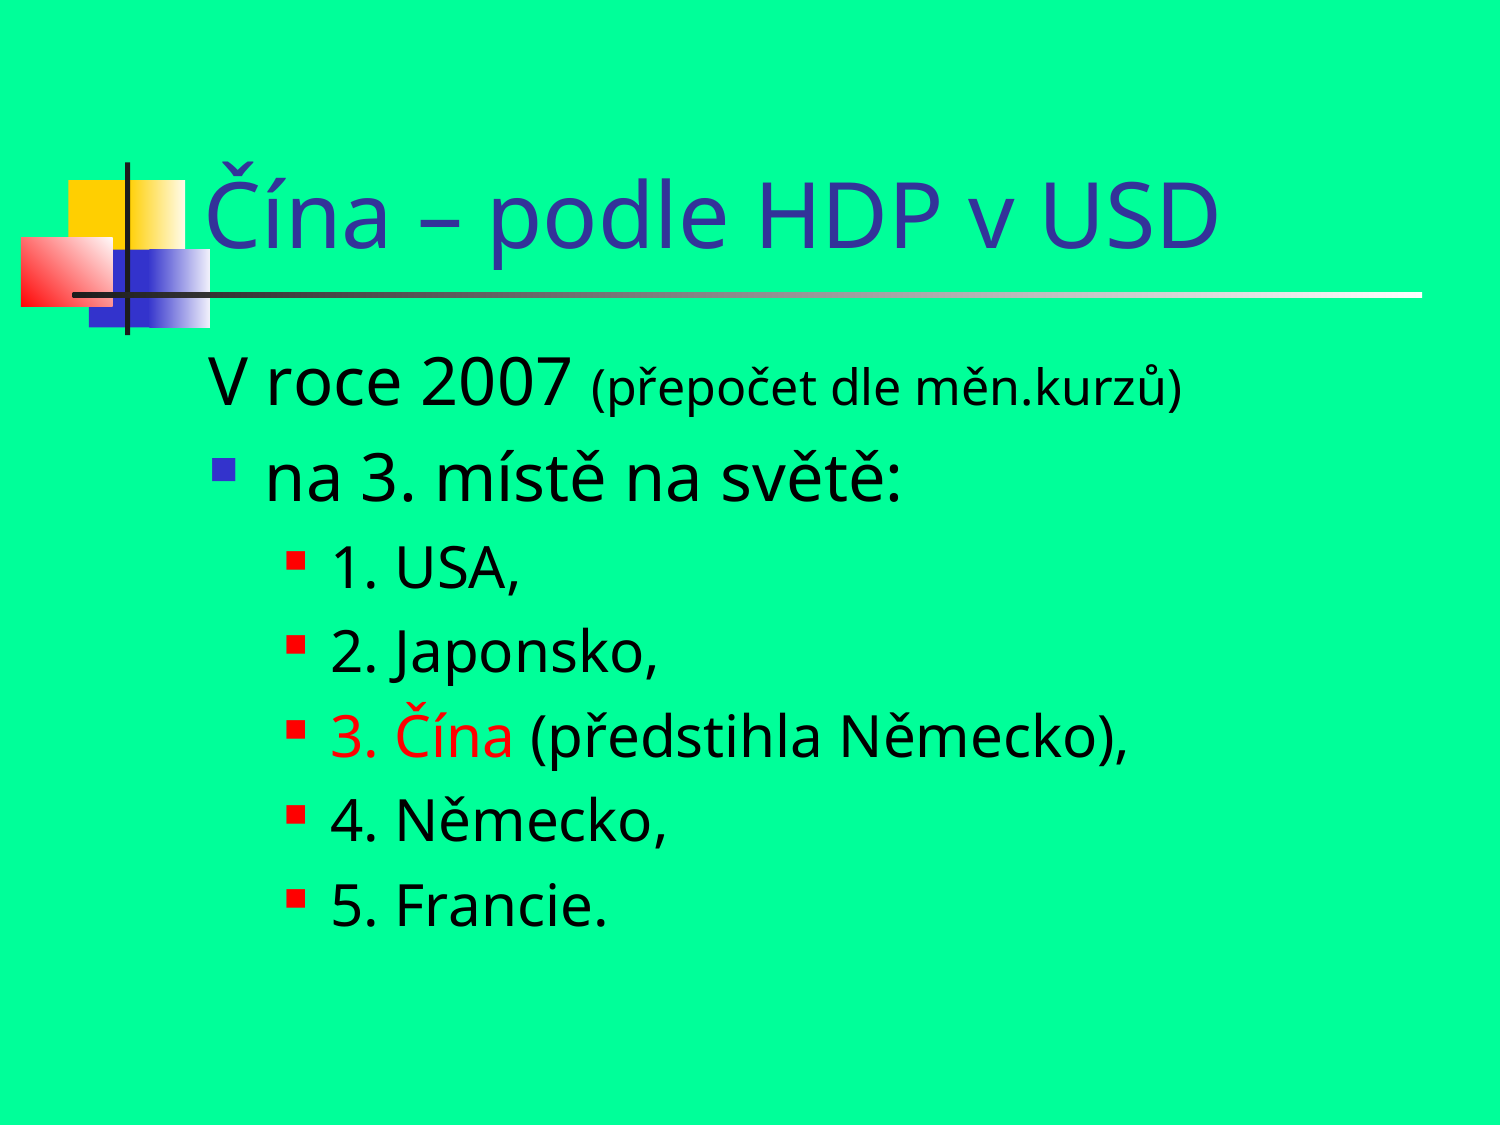

# Čína – podle HDP v USD
V roce 2007 (přepočet dle měn.kurzů)
na 3. místě na světě:
1. USA,
2. Japonsko,
3. Čína (předstihla Německo),
4. Německo,
5. Francie.